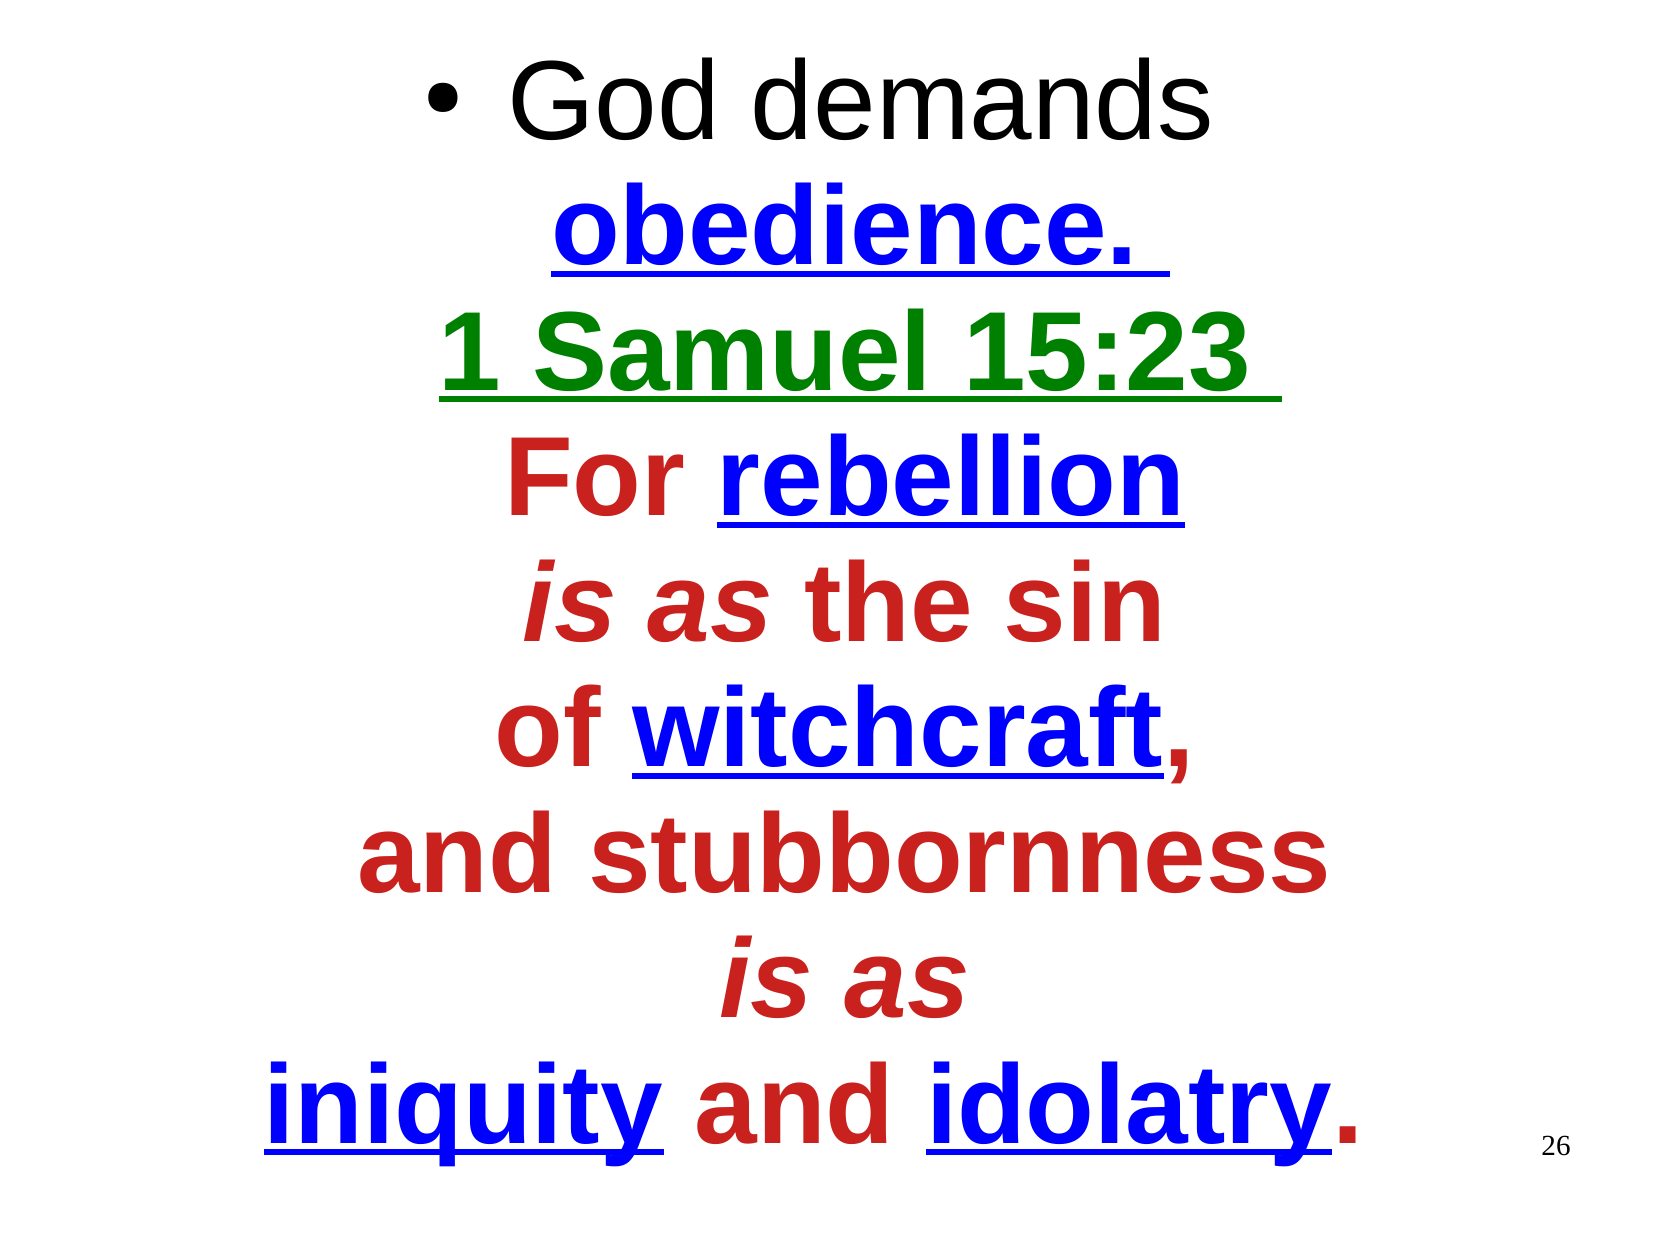

# God demands obedience. 1 Samuel 15:23 For rebellion is as the sin of witchcraft, and stubbornness is as iniquity and idolatry.
26